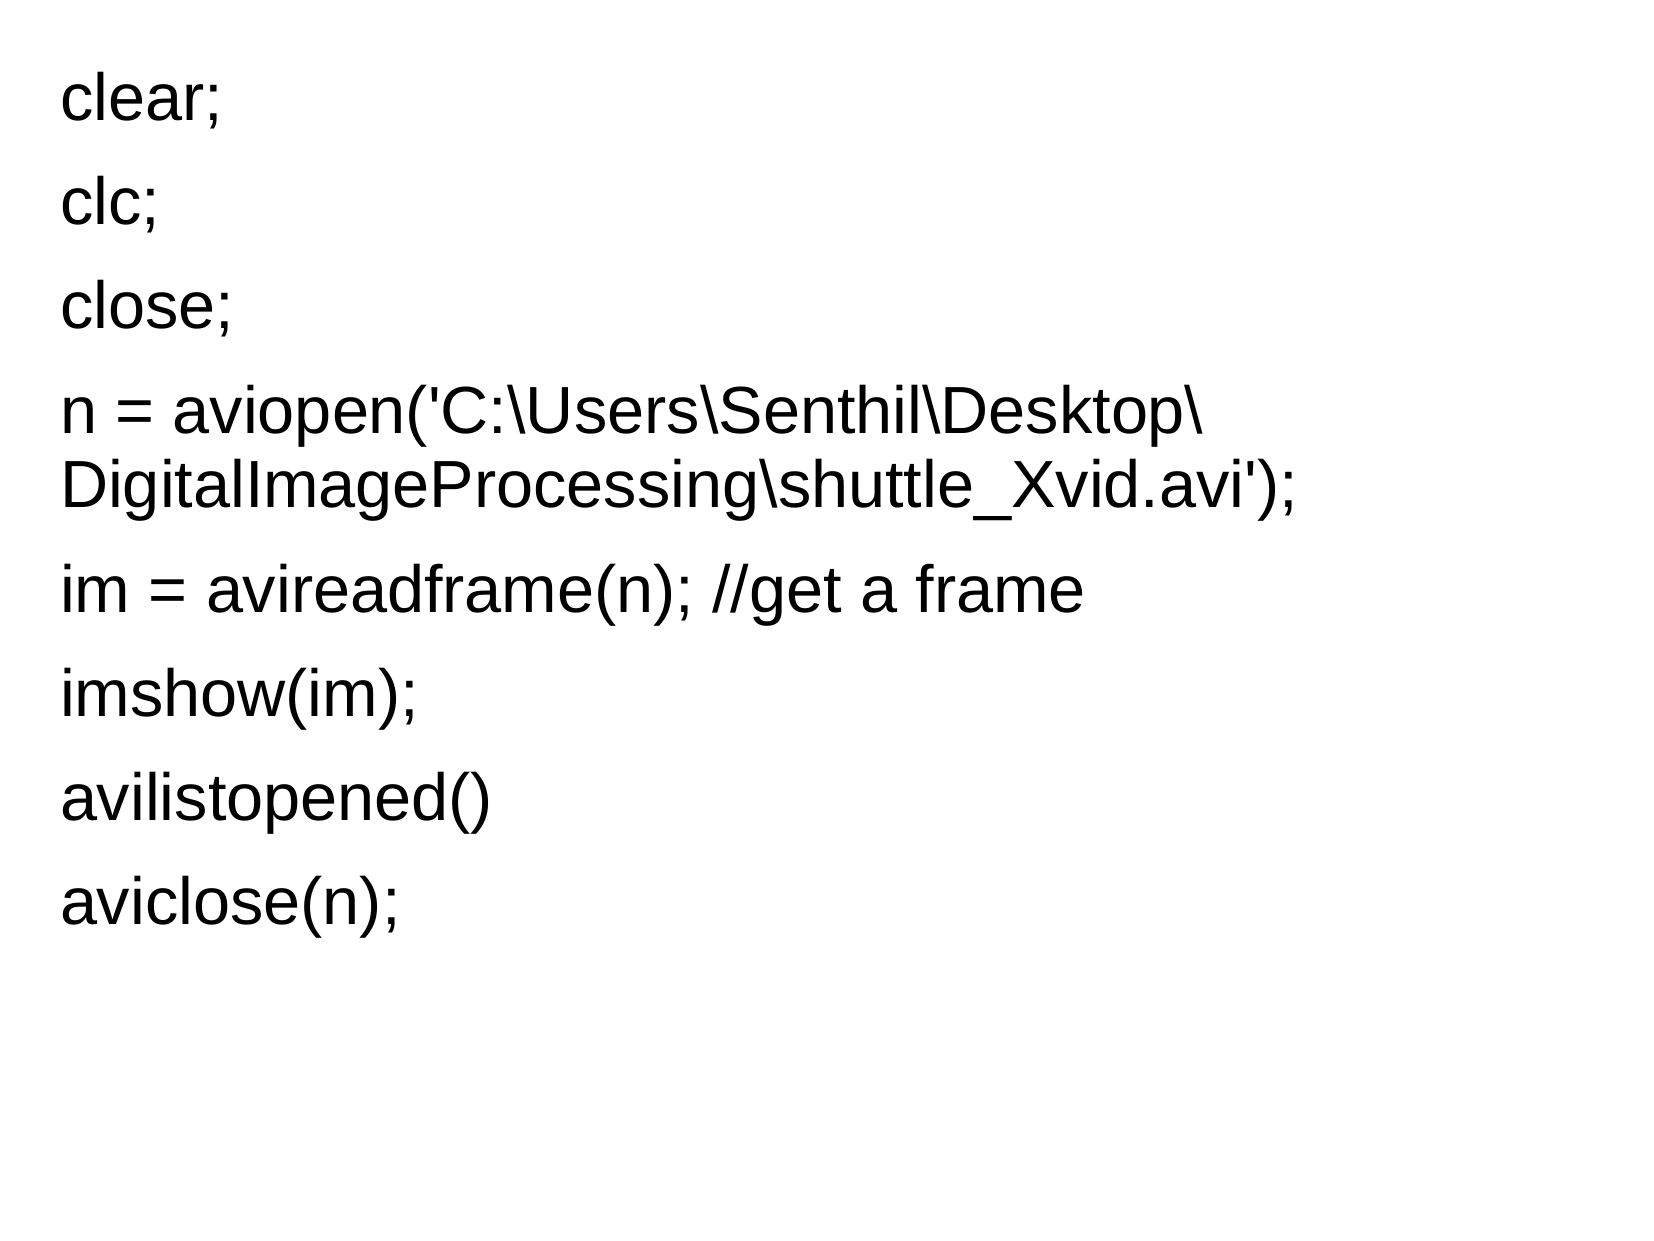

# clear;
clc;
close;
n = aviopen('C:\Users\Senthil\Desktop\DigitalImageProcessing\shuttle_Xvid.avi');
im = avireadframe(n); //get a frame
imshow(im);
avilistopened()
aviclose(n);